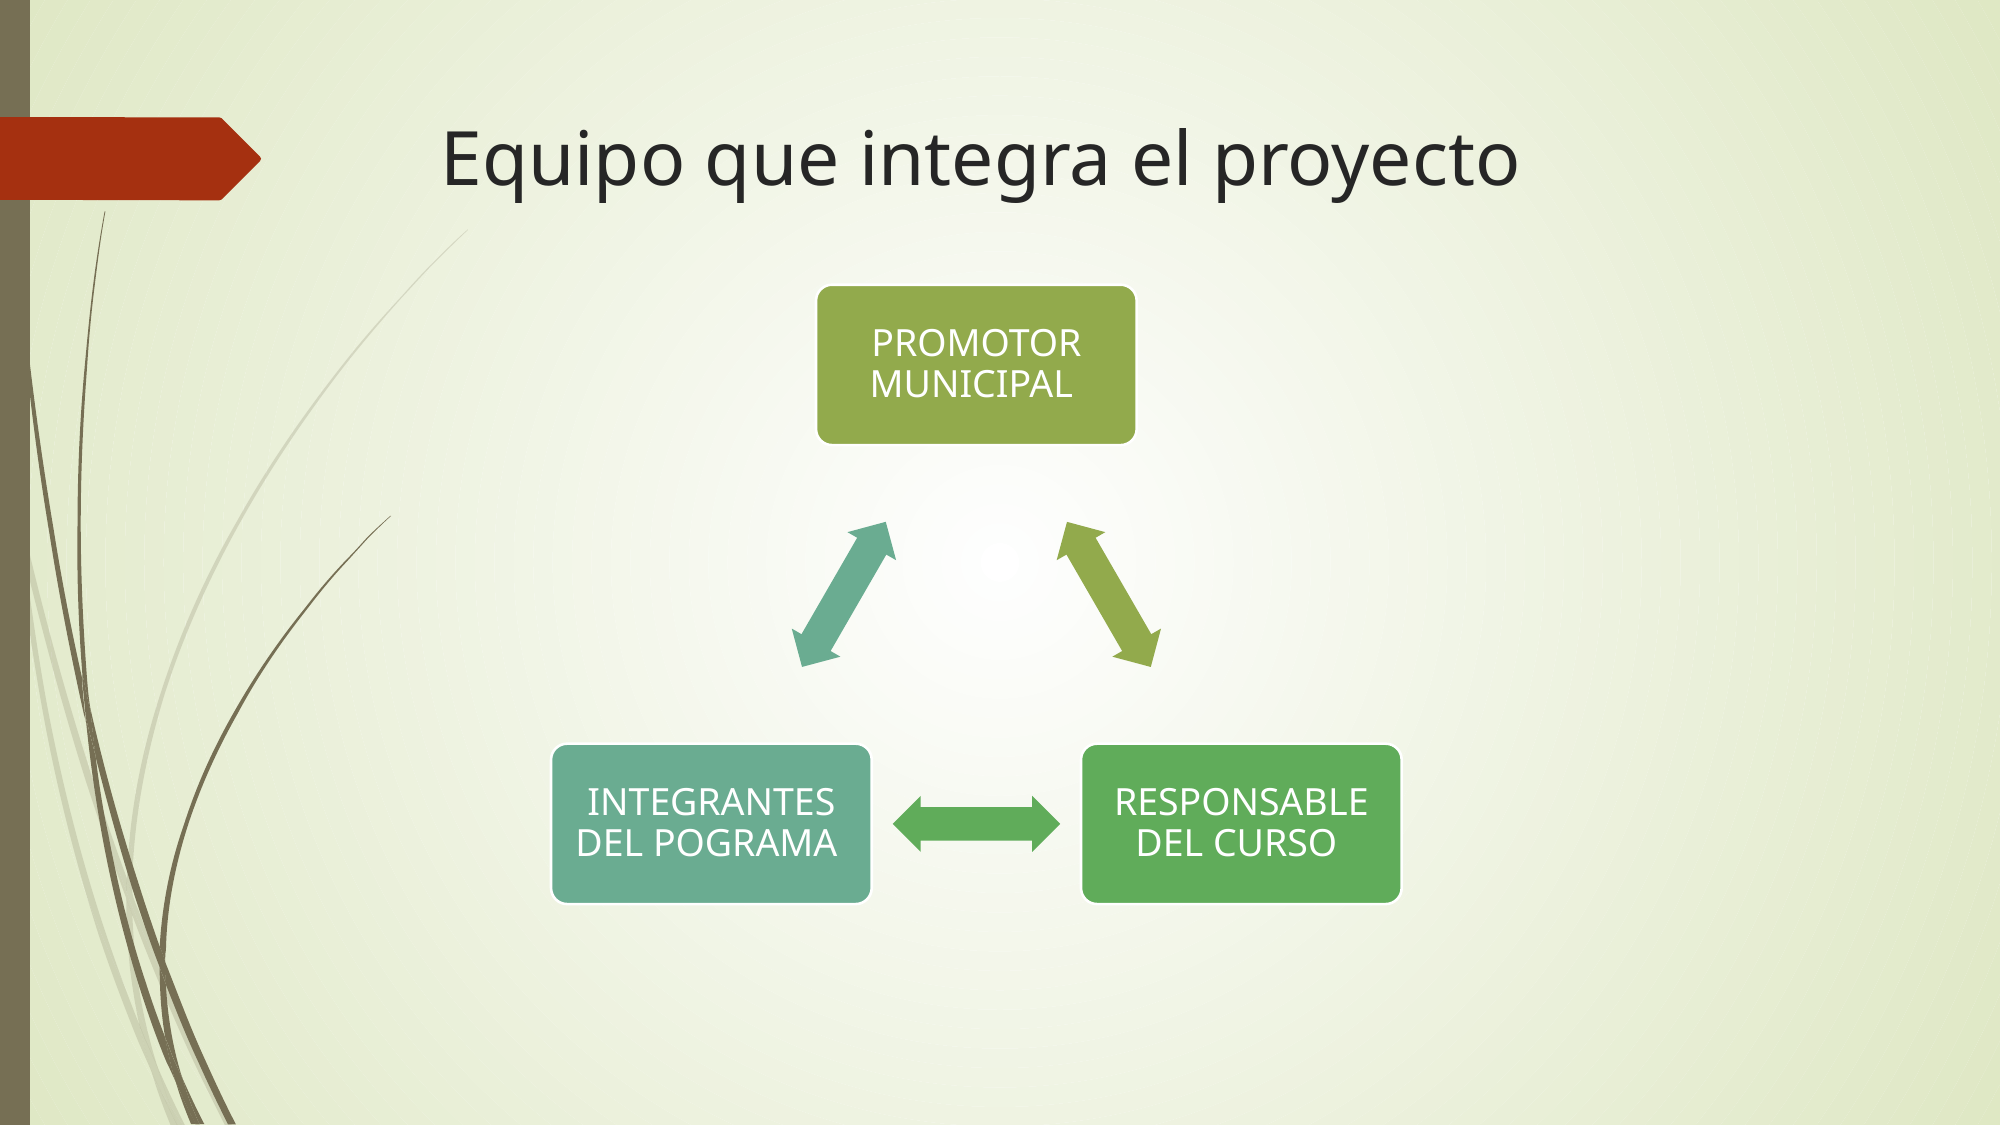

# Equipo que integra el proyecto
PROMOTOR MUNICIPAL
INTEGRANTES DEL POGRAMA
RESPONSABLE DEL CURSO